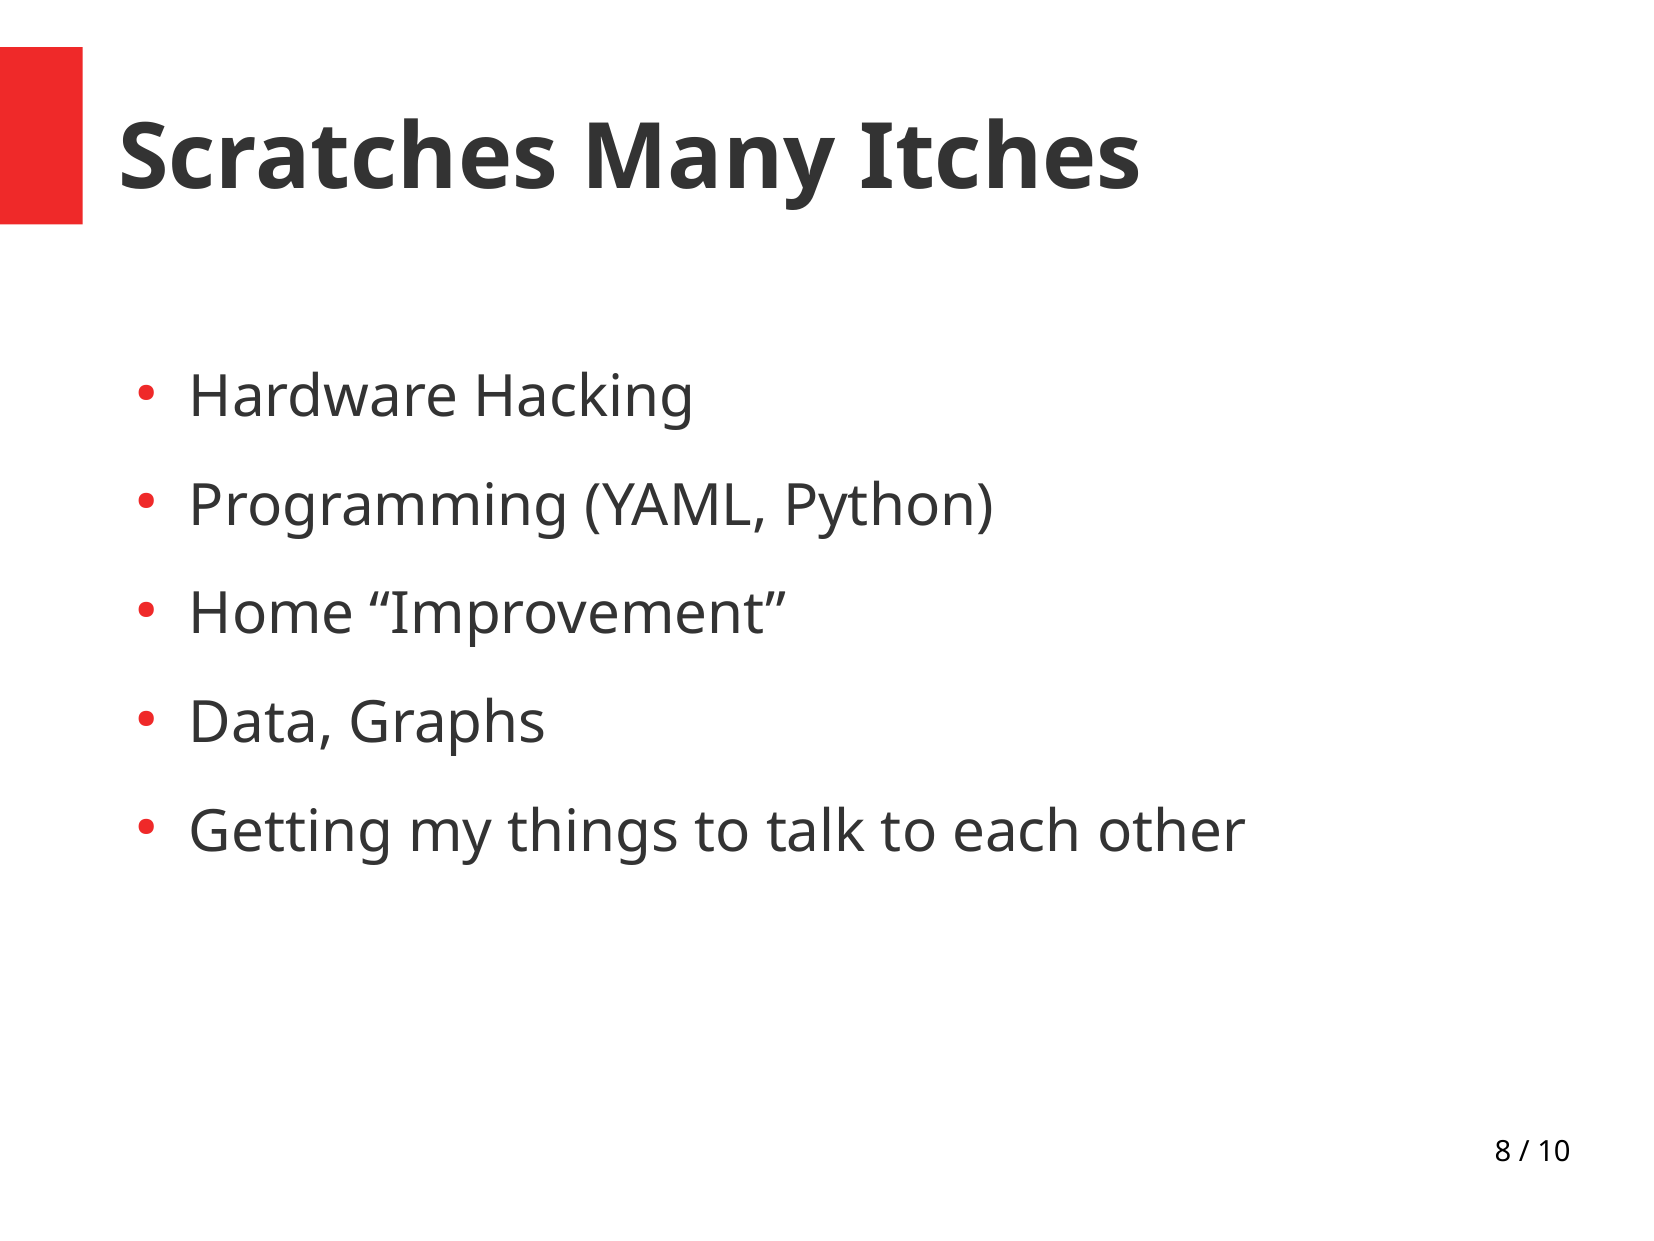

# Scratches Many Itches
Hardware Hacking
Programming (YAML, Python)
Home “Improvement”
Data, Graphs
Getting my things to talk to each other
8